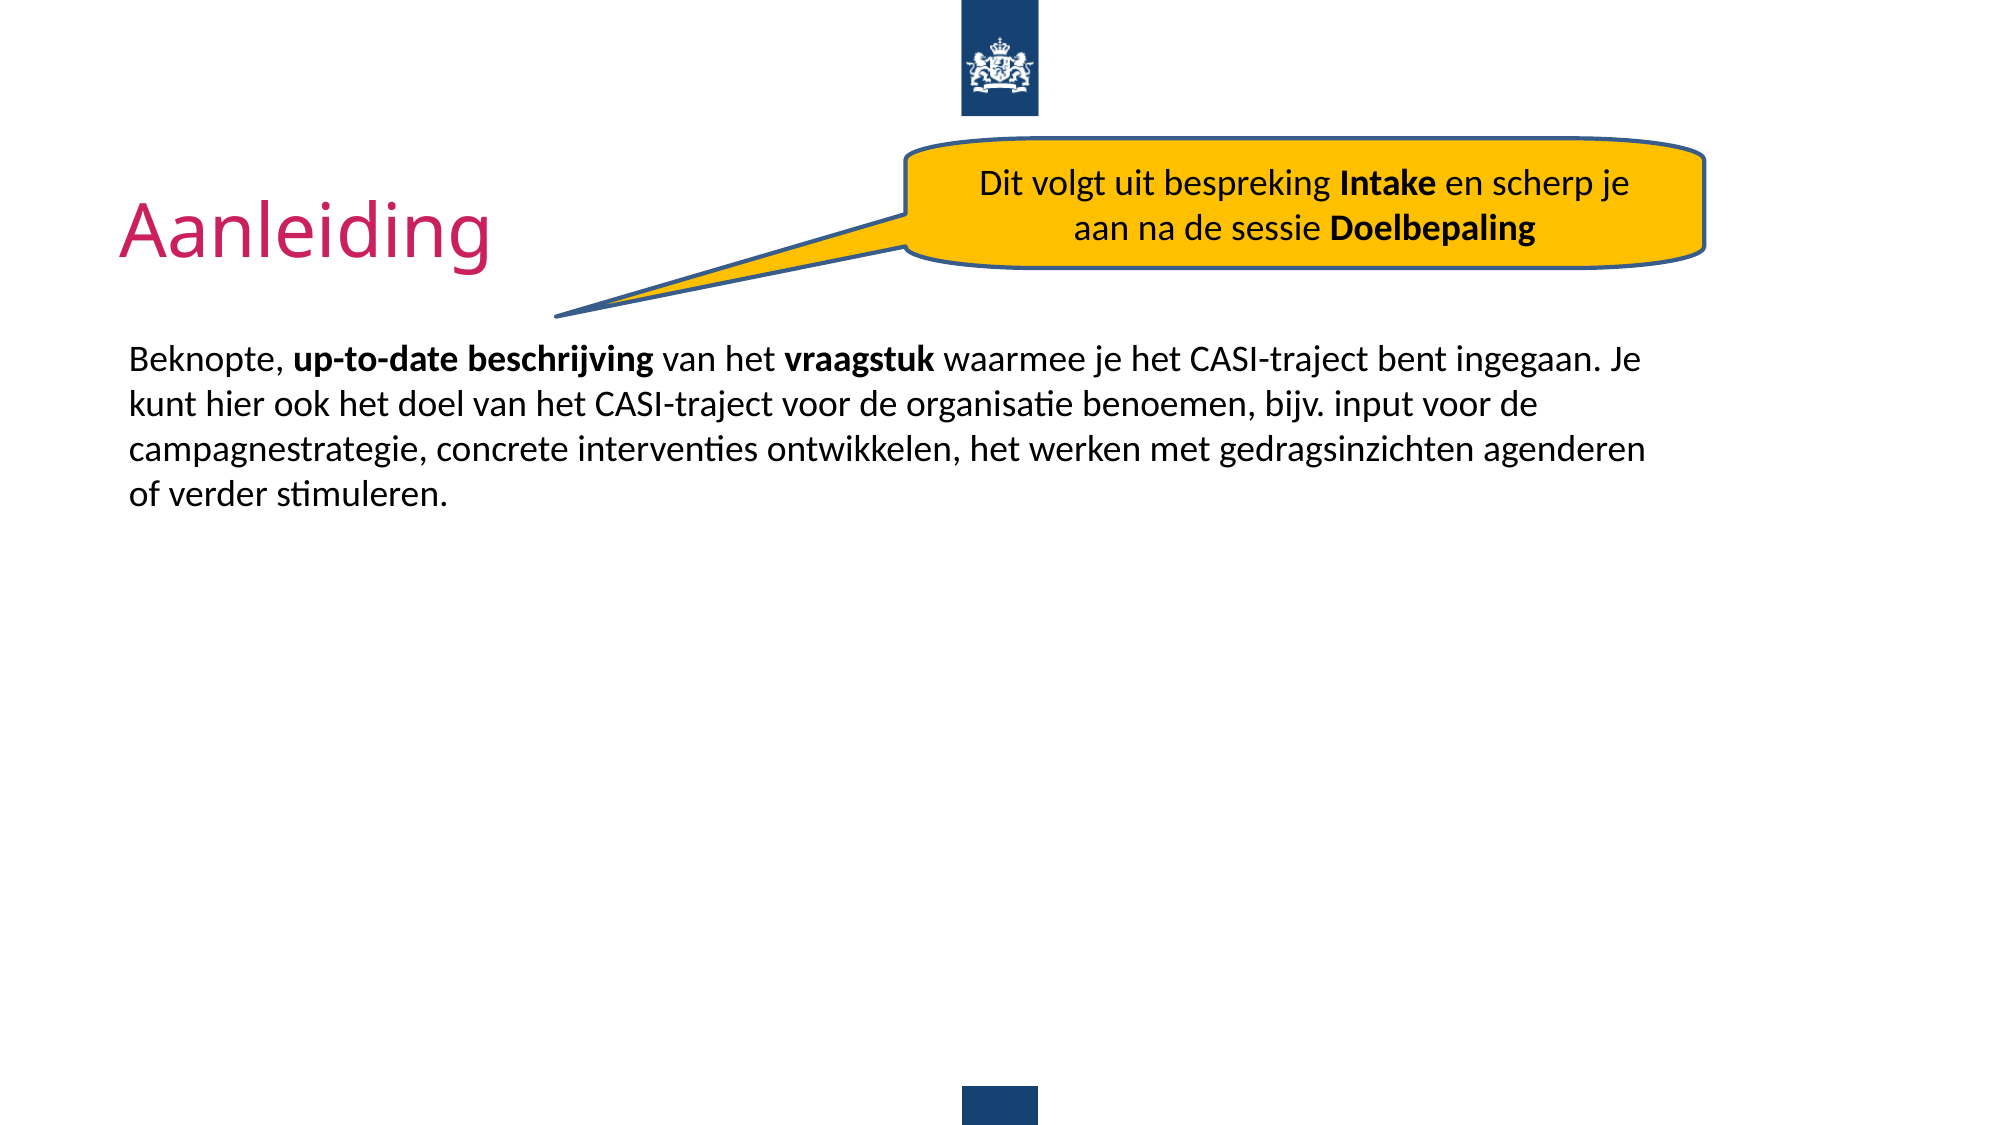

Aanleiding
Dit volgt uit bespreking Intake en scherp je aan na de sessie Doelbepaling
Beknopte, up-to-date beschrijving van het vraagstuk waarmee je het CASI-traject bent ingegaan. Je kunt hier ook het doel van het CASI-traject voor de organisatie benoemen, bijv. input voor de campagnestrategie, concrete interventies ontwikkelen, het werken met gedragsinzichten agenderen of verder stimuleren.